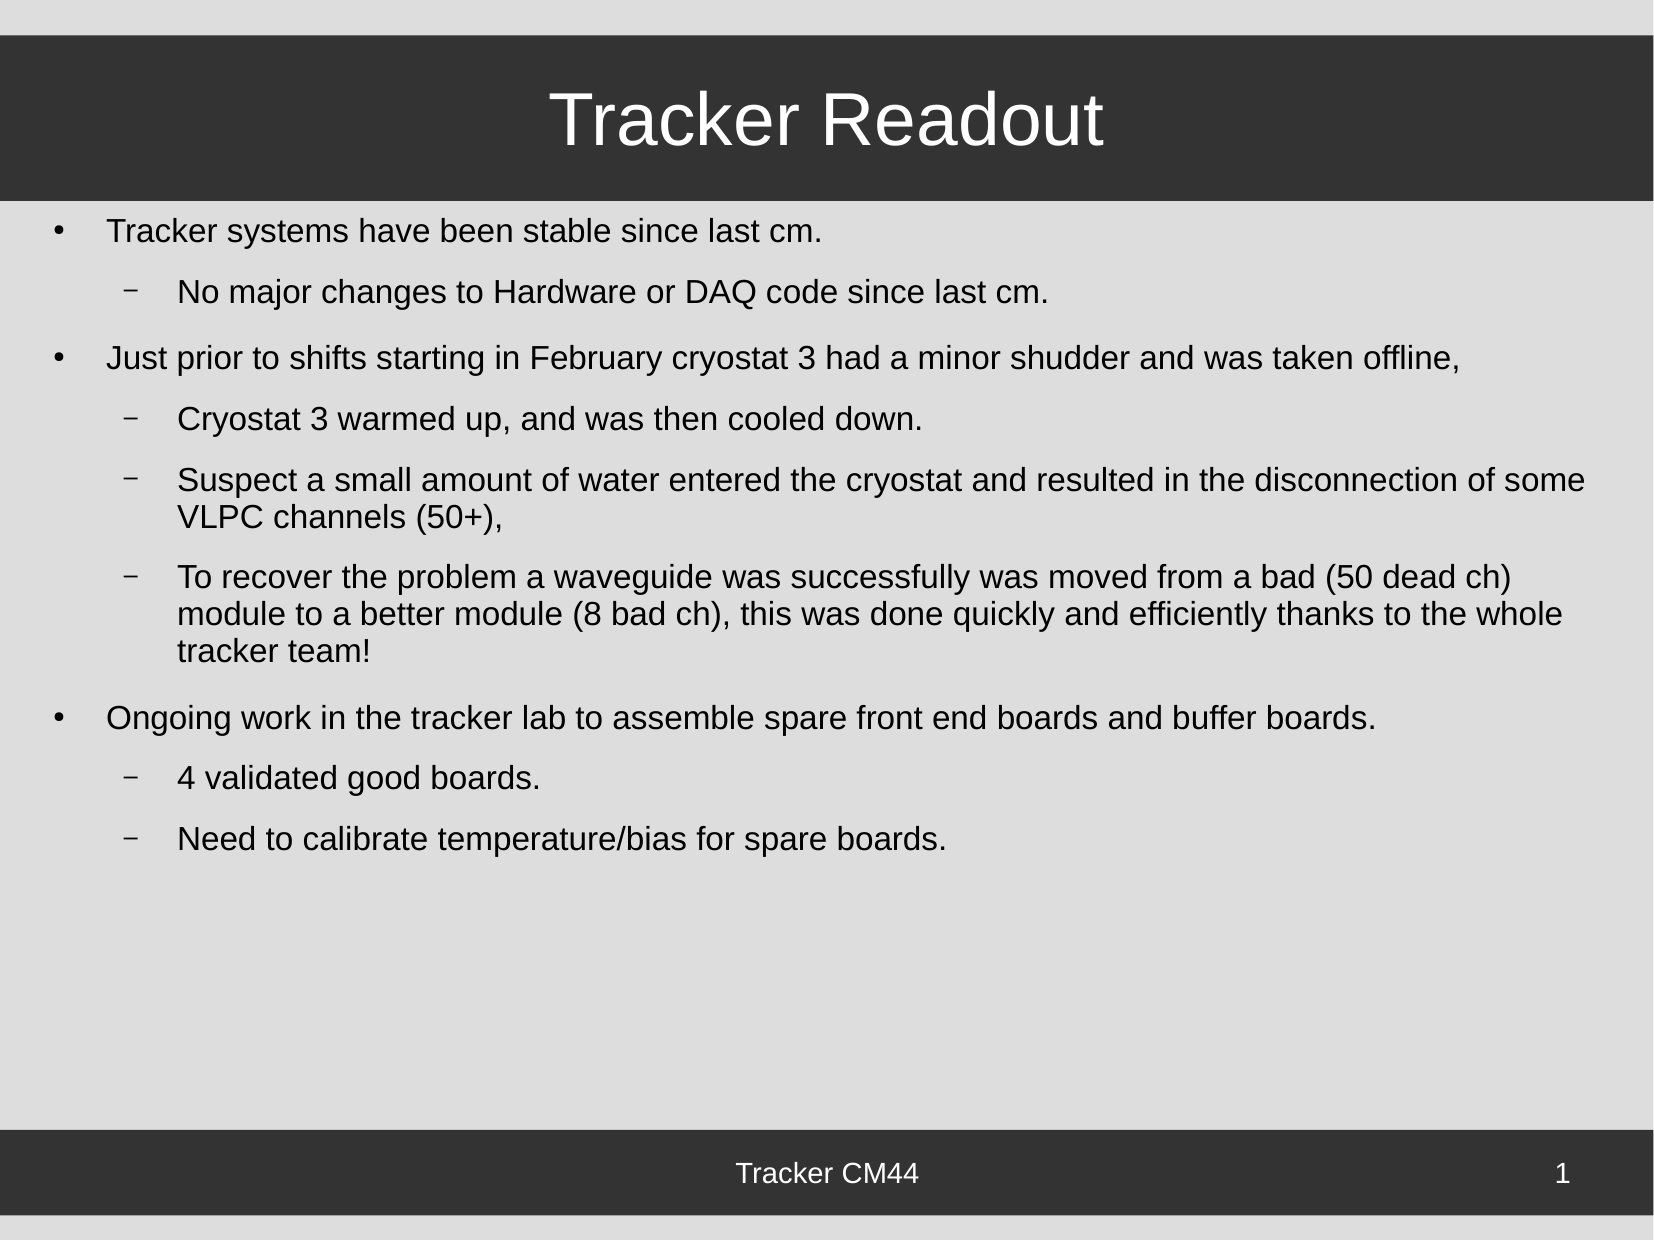

# Tracker Readout
Tracker systems have been stable since last cm.
No major changes to Hardware or DAQ code since last cm.
Just prior to shifts starting in February cryostat 3 had a minor shudder and was taken offline,
Cryostat 3 warmed up, and was then cooled down.
Suspect a small amount of water entered the cryostat and resulted in the disconnection of some VLPC channels (50+),
To recover the problem a waveguide was successfully was moved from a bad (50 dead ch) module to a better module (8 bad ch), this was done quickly and efficiently thanks to the whole tracker team!
Ongoing work in the tracker lab to assemble spare front end boards and buffer boards.
4 validated good boards.
Need to calibrate temperature/bias for spare boards.
1